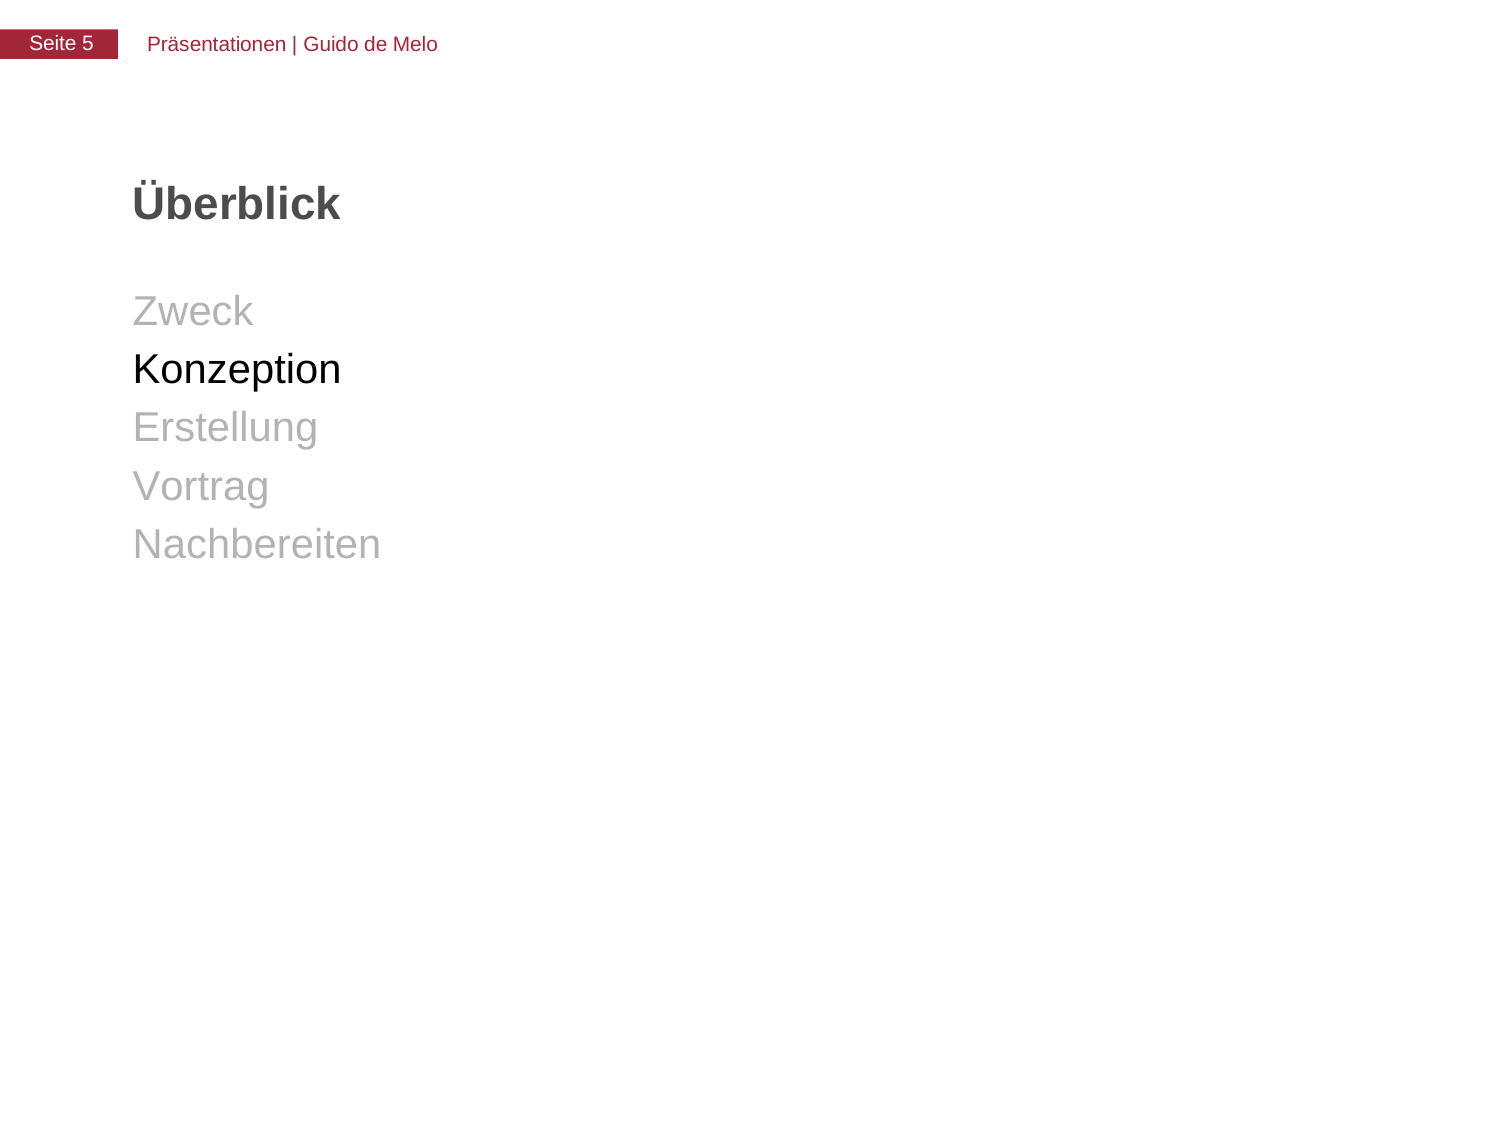

# Überblick
Zweck
Konzeption
Erstellung
Vortrag
Nachbereiten